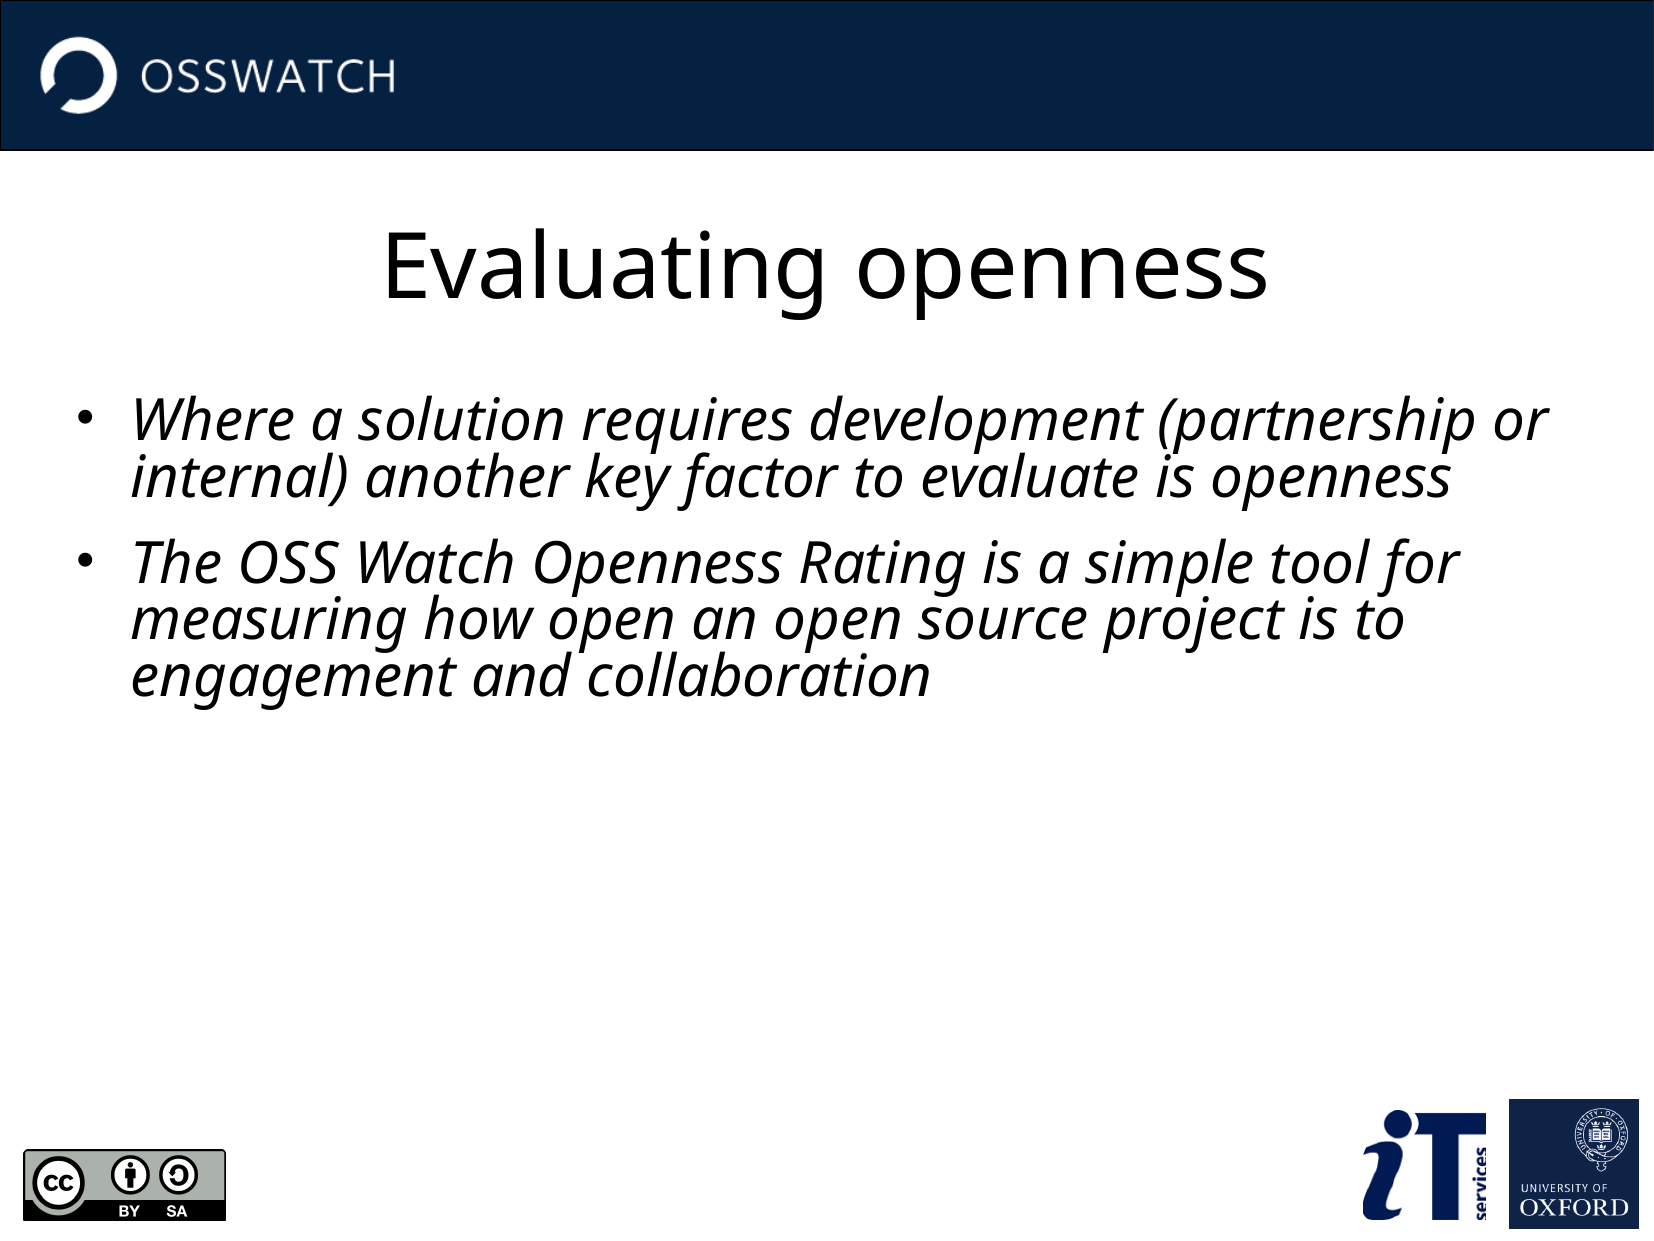

# Evaluating openness
Where a solution requires development (partnership or internal) another key factor to evaluate is openness
The OSS Watch Openness Rating is a simple tool for measuring how open an open source project is to engagement and collaboration